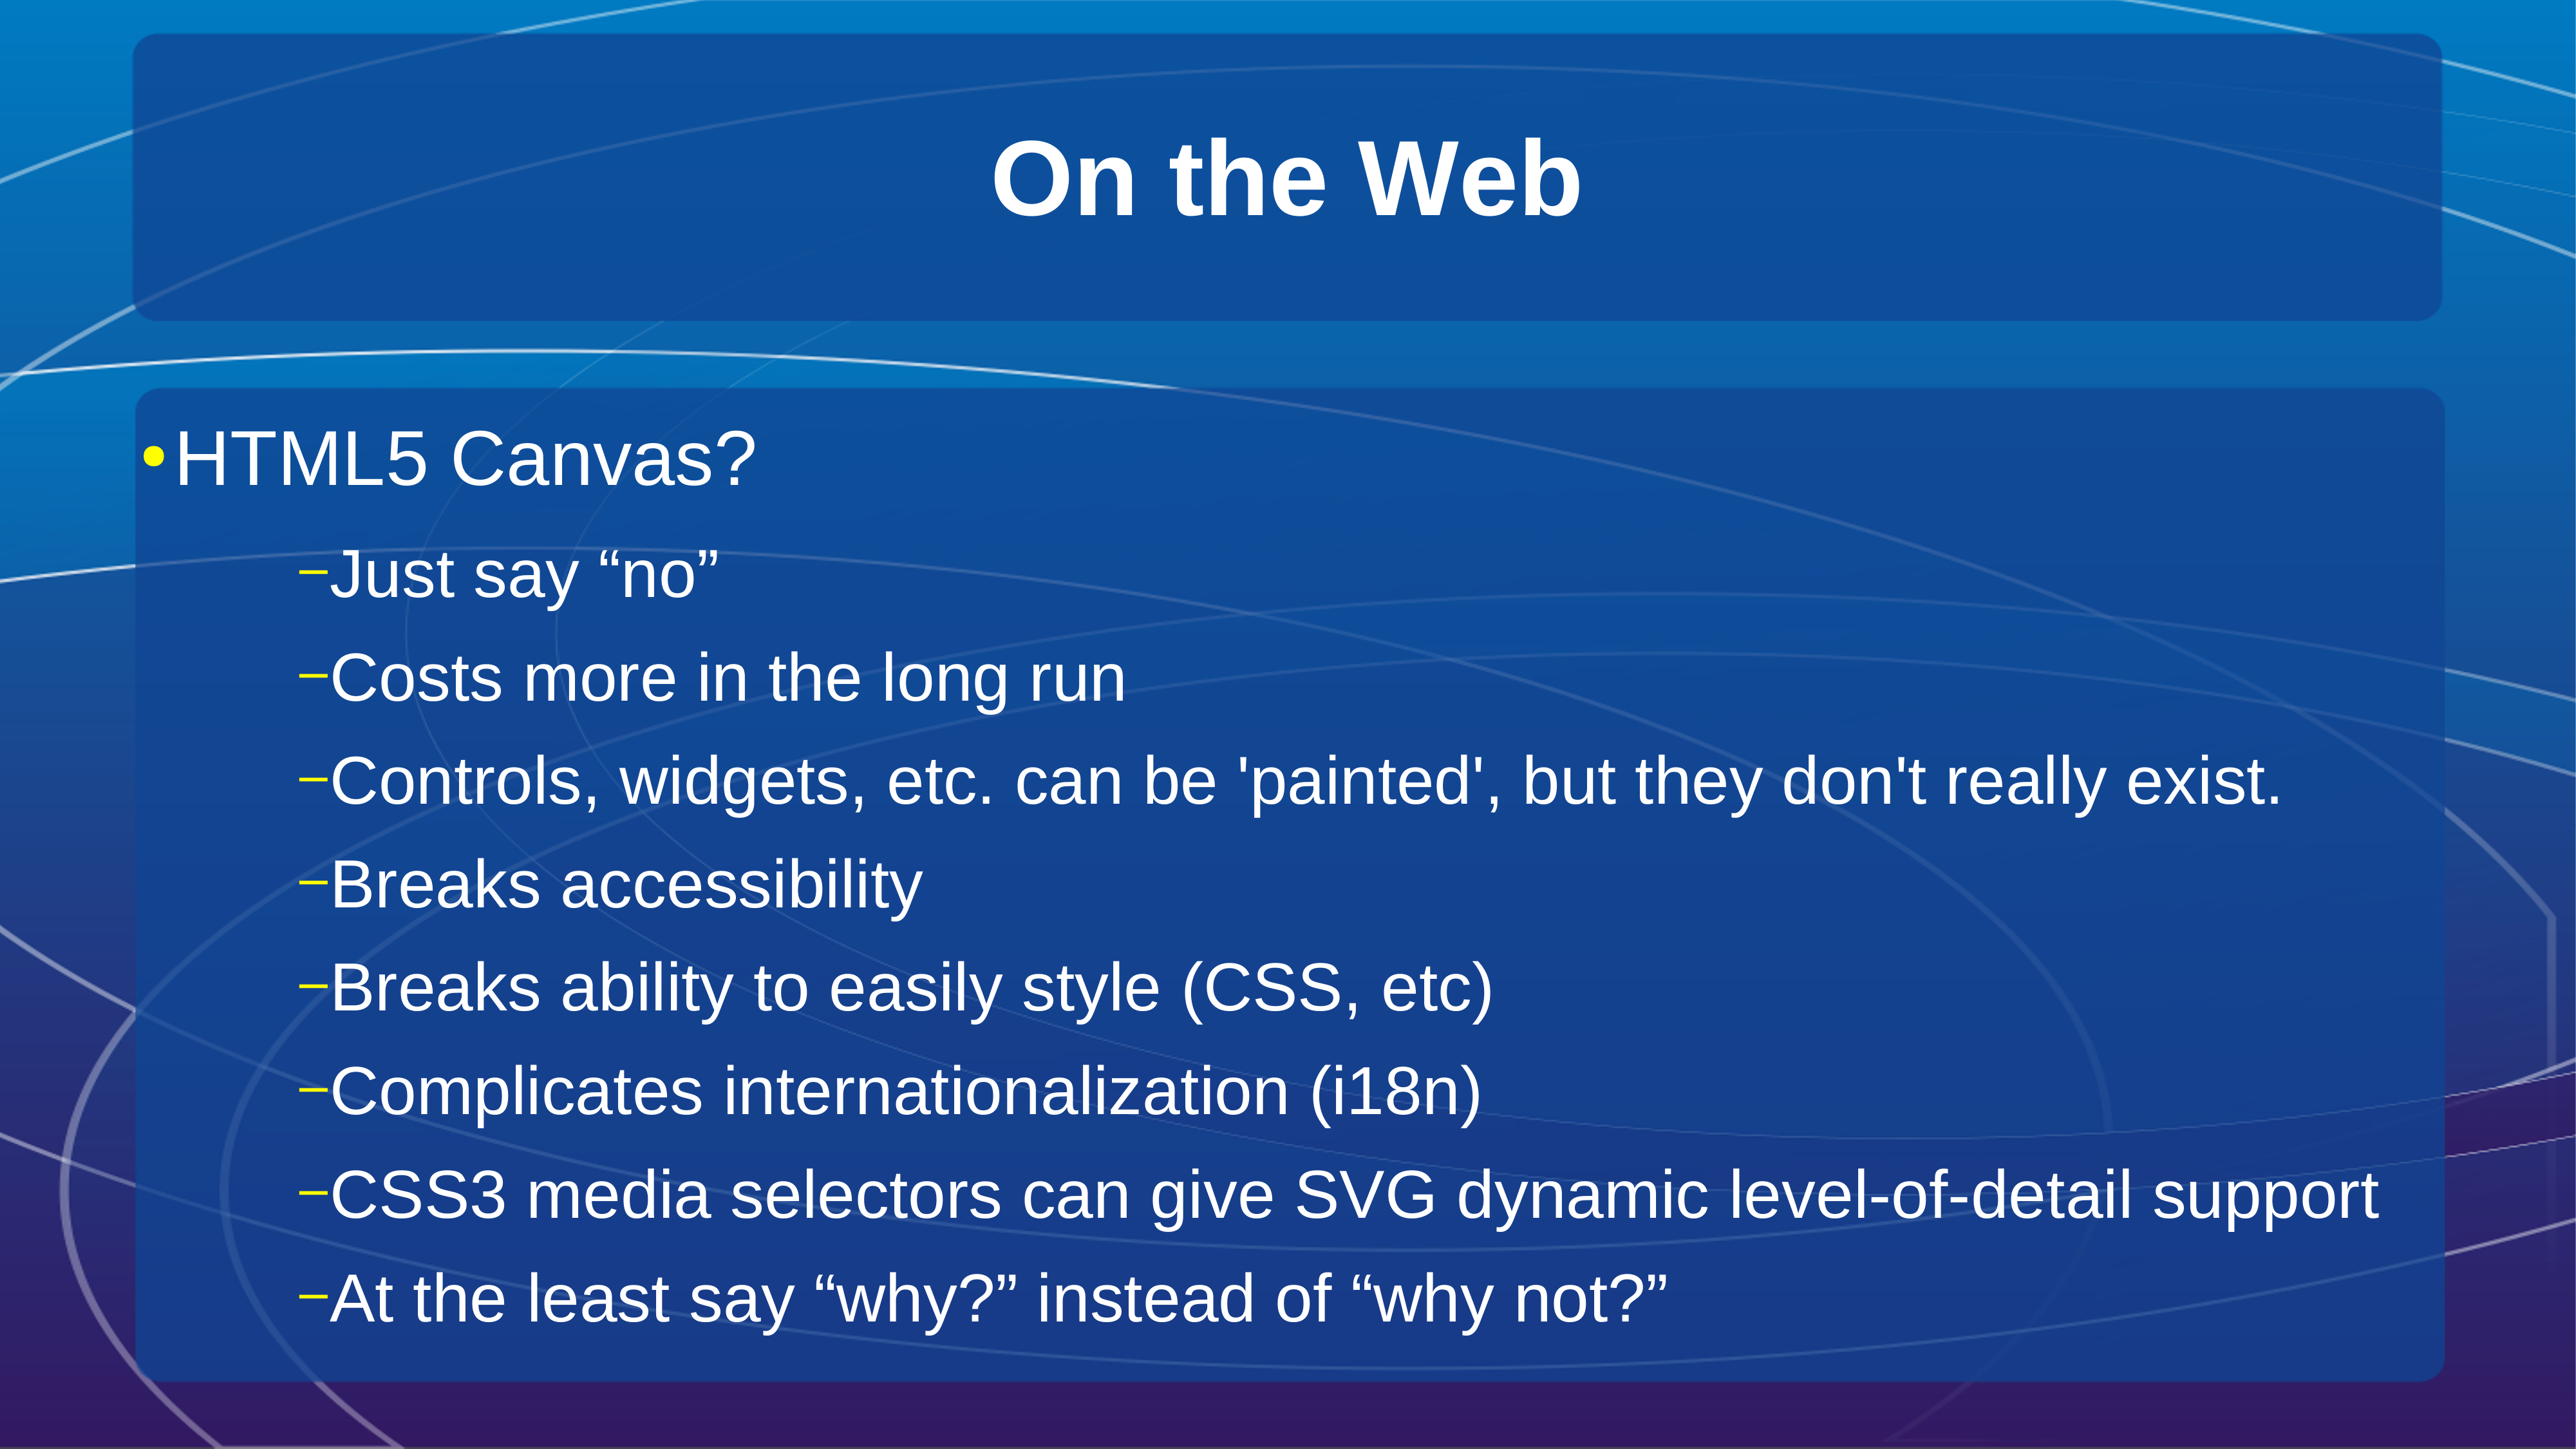

# On the Web
HTML5 Canvas?
Just say “no”
Costs more in the long run
Controls, widgets, etc. can be 'painted', but they don't really exist.
Breaks accessibility
Breaks ability to easily style (CSS, etc)
Complicates internationalization (i18n)
CSS3 media selectors can give SVG dynamic level-of-detail support
At the least say “why?” instead of “why not?”